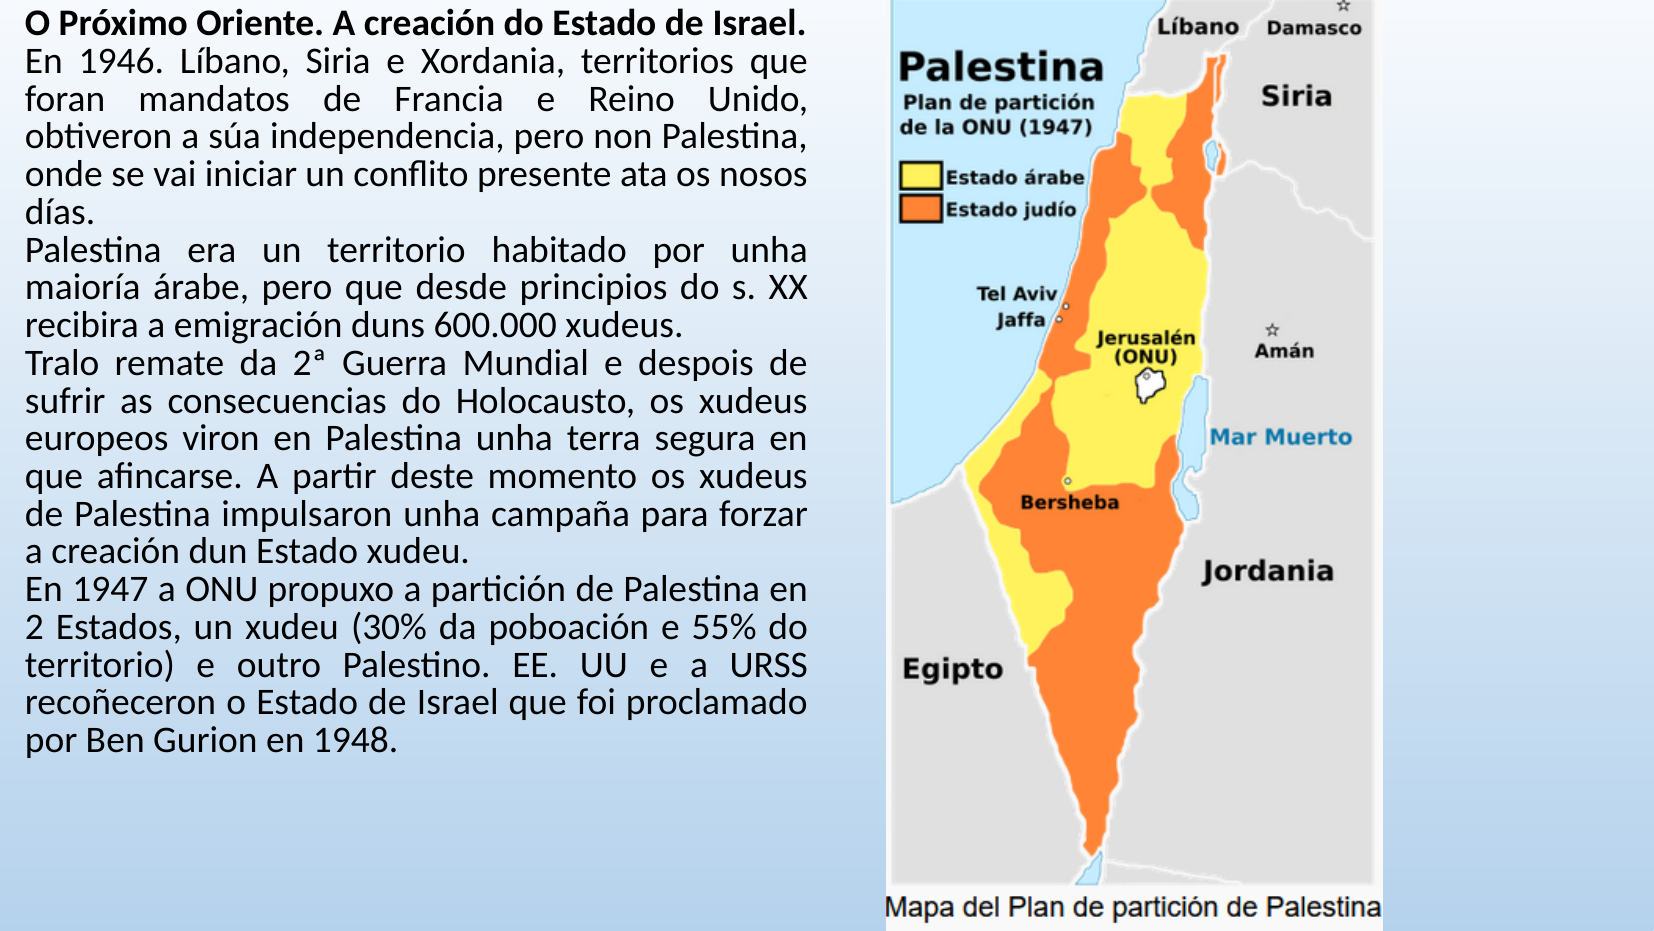

O Próximo Oriente. A creación do Estado de Israel.
En 1946. Líbano, Siria e Xordania, territorios que foran mandatos de Francia e Reino Unido, obtiveron a súa independencia, pero non Palestina, onde se vai iniciar un conflito presente ata os nosos días.
Palestina era un territorio habitado por unha maioría árabe, pero que desde principios do s. XX recibira a emigración duns 600.000 xudeus.
Tralo remate da 2ª Guerra Mundial e despois de sufrir as consecuencias do Holocausto, os xudeus europeos viron en Palestina unha terra segura en que afincarse. A partir deste momento os xudeus de Palestina impulsaron unha campaña para forzar a creación dun Estado xudeu.
En 1947 a ONU propuxo a partición de Palestina en 2 Estados, un xudeu (30% da poboación e 55% do territorio) e outro Palestino. EE. UU e a URSS recoñeceron o Estado de Israel que foi proclamado por Ben Gurion en 1948.